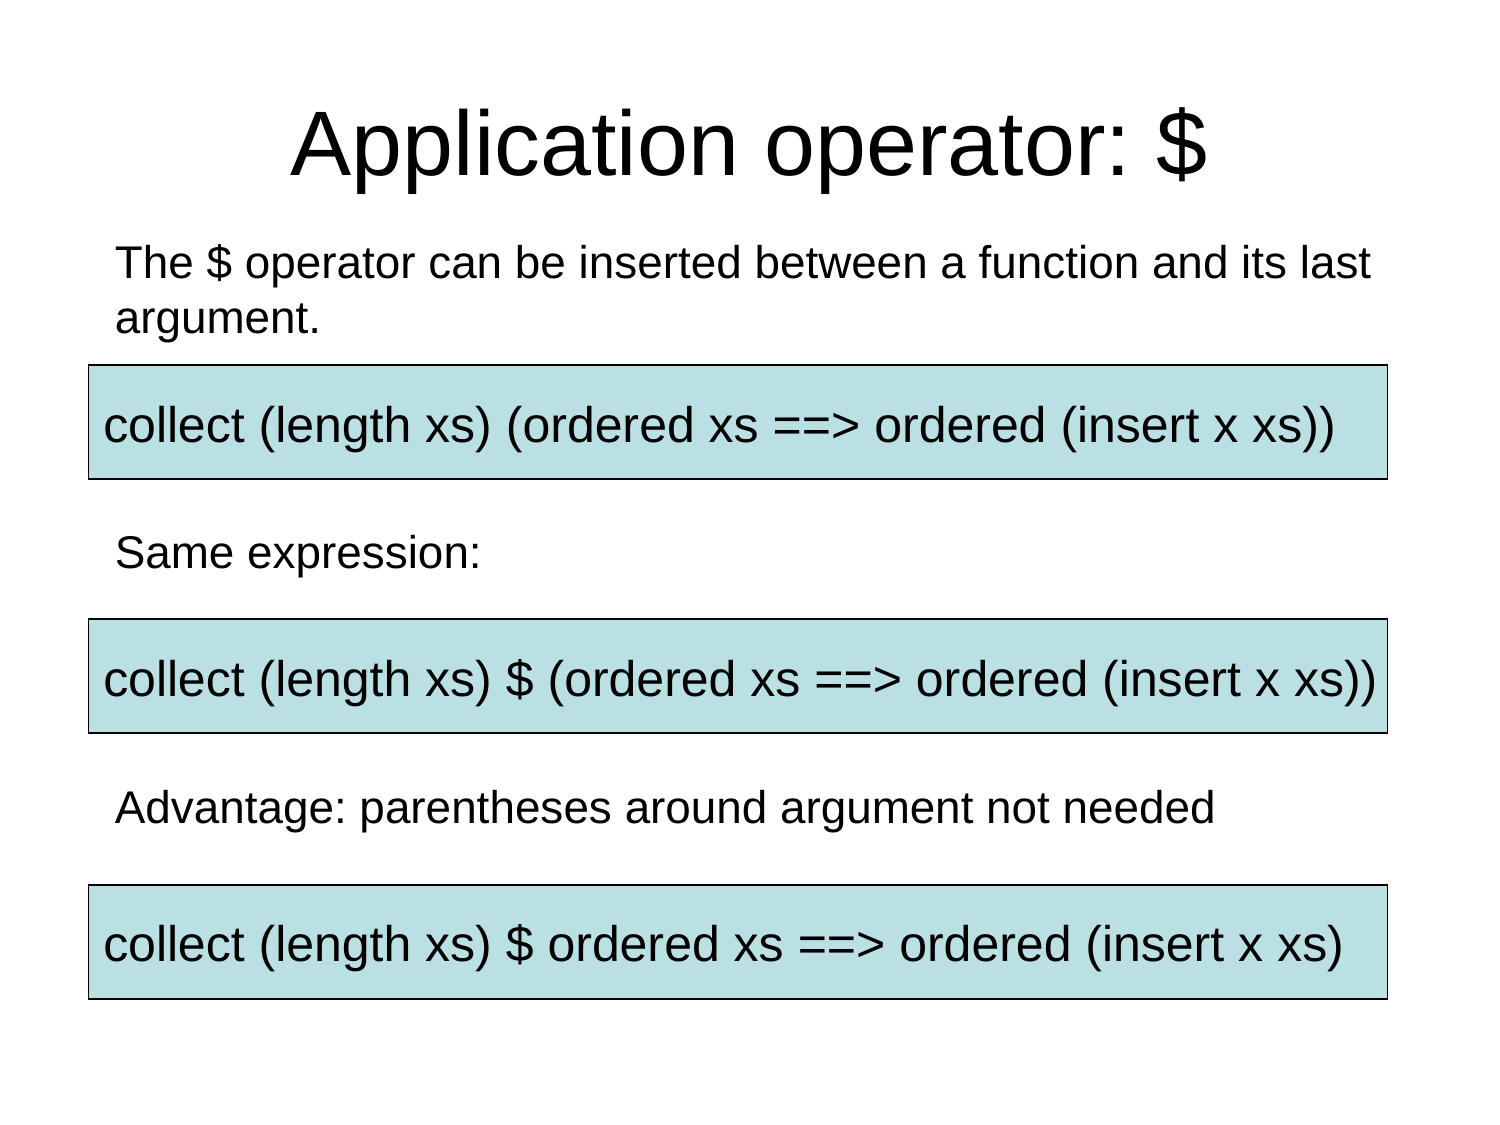

# Application operator: $
The $ operator can be inserted between a function and its last argument.
Same expression:
Advantage: parentheses around argument not needed
collect (length xs) (ordered xs ==> ordered (insert x xs))
collect (length xs) $ (ordered xs ==> ordered (insert x xs))
collect (length xs) $ ordered xs ==> ordered (insert x xs)